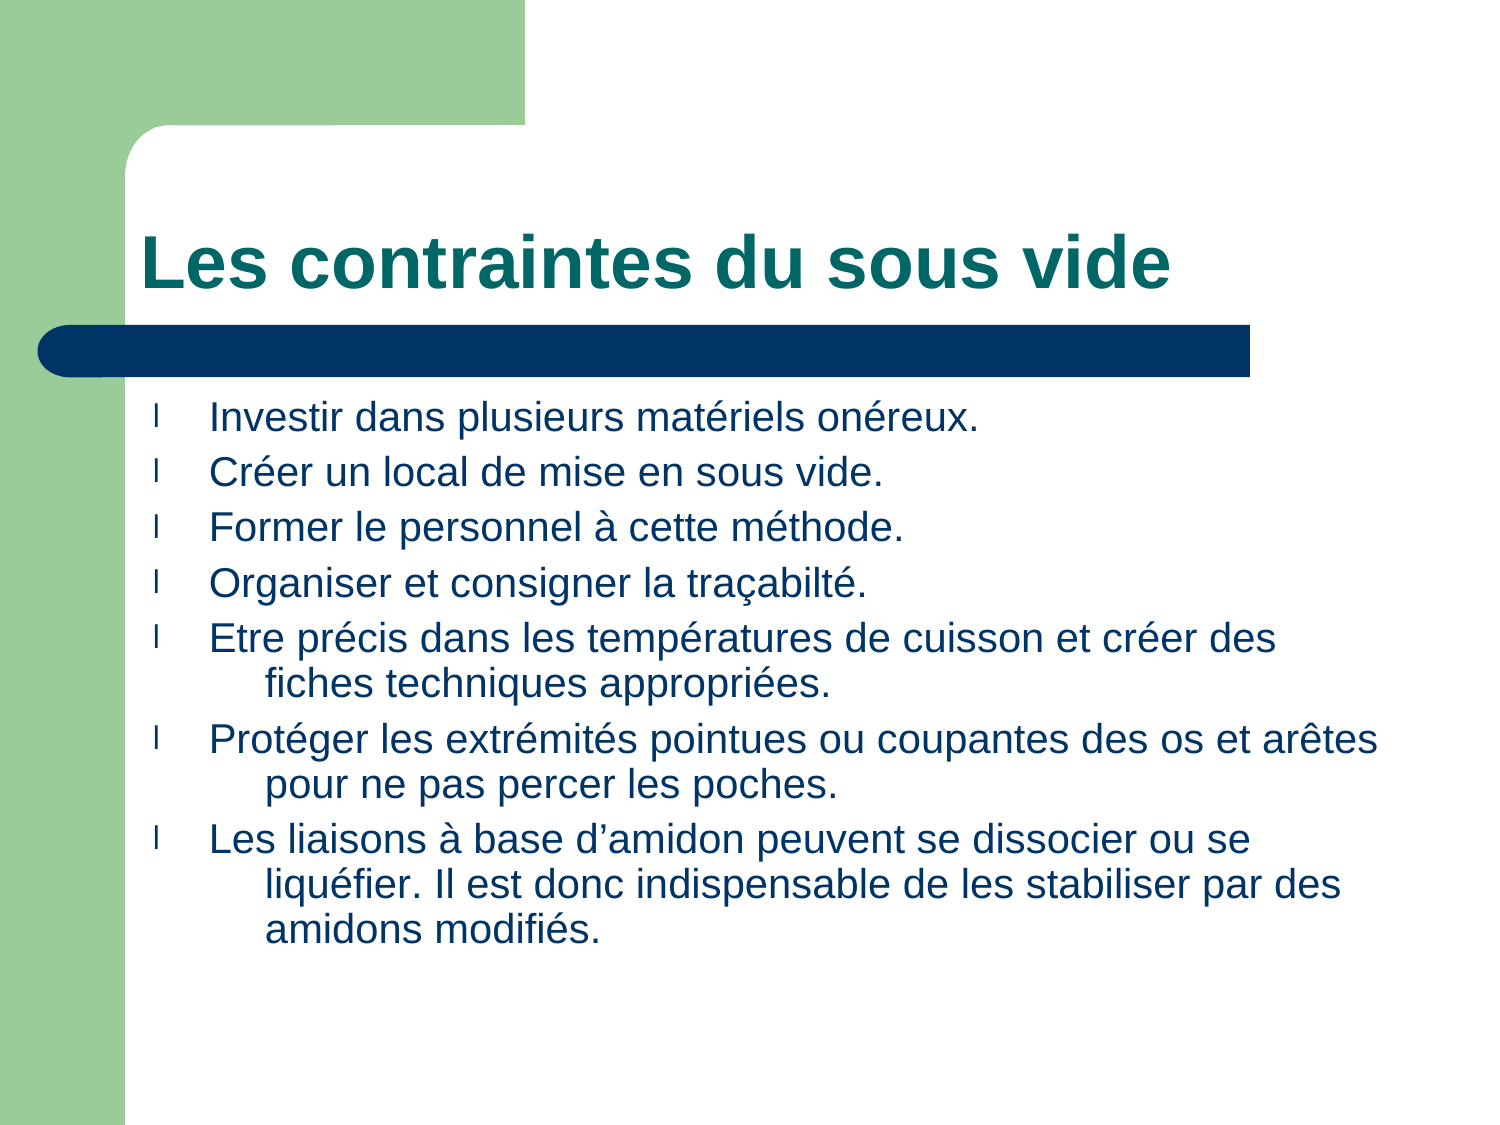

# Les contraintes du sous vide
Investir dans plusieurs matériels onéreux.
Créer un local de mise en sous vide.
Former le personnel à cette méthode.
Organiser et consigner la traçabilté.
Etre précis dans les températures de cuisson et créer des fiches techniques appropriées.
Protéger les extrémités pointues ou coupantes des os et arêtes pour ne pas percer les poches.
Les liaisons à base d’amidon peuvent se dissocier ou se liquéfier. Il est donc indispensable de les stabiliser par des amidons modifiés.